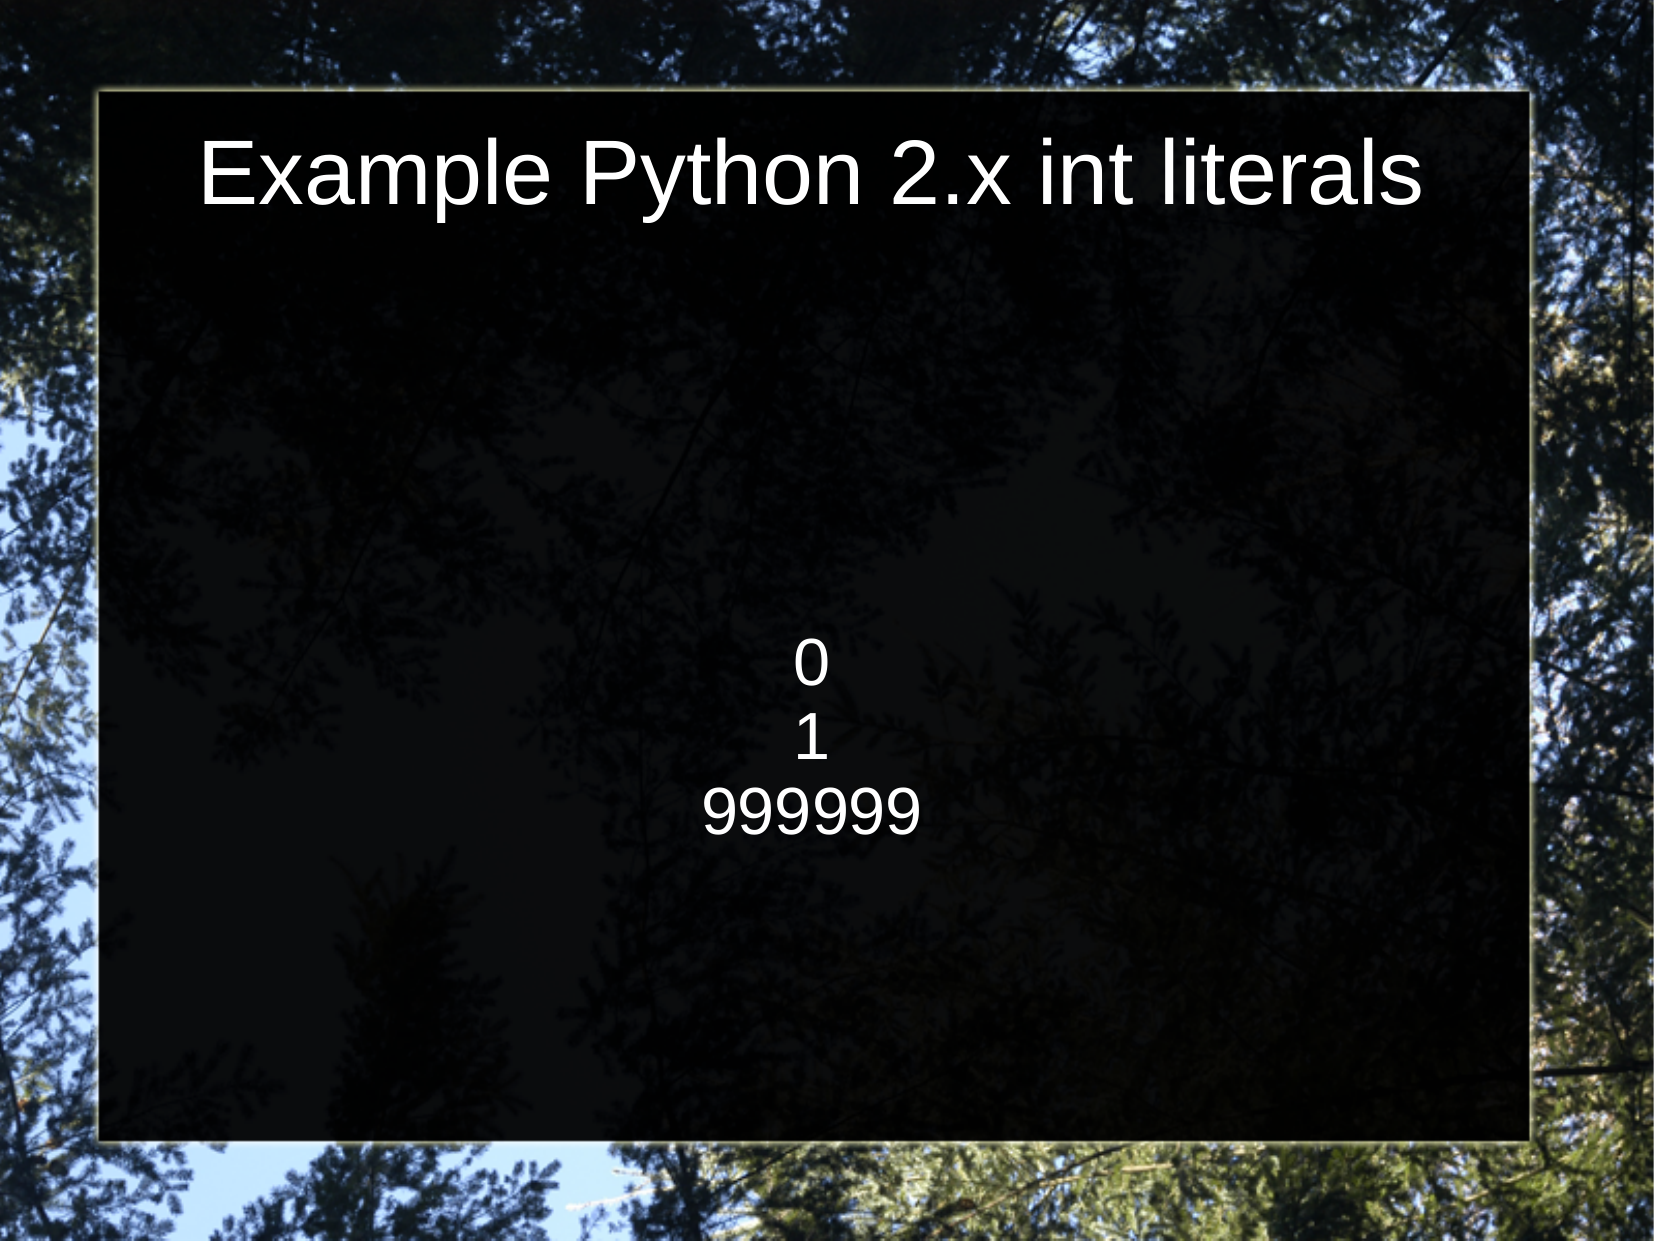

# Example Python 2.x int literals
0
1
999999